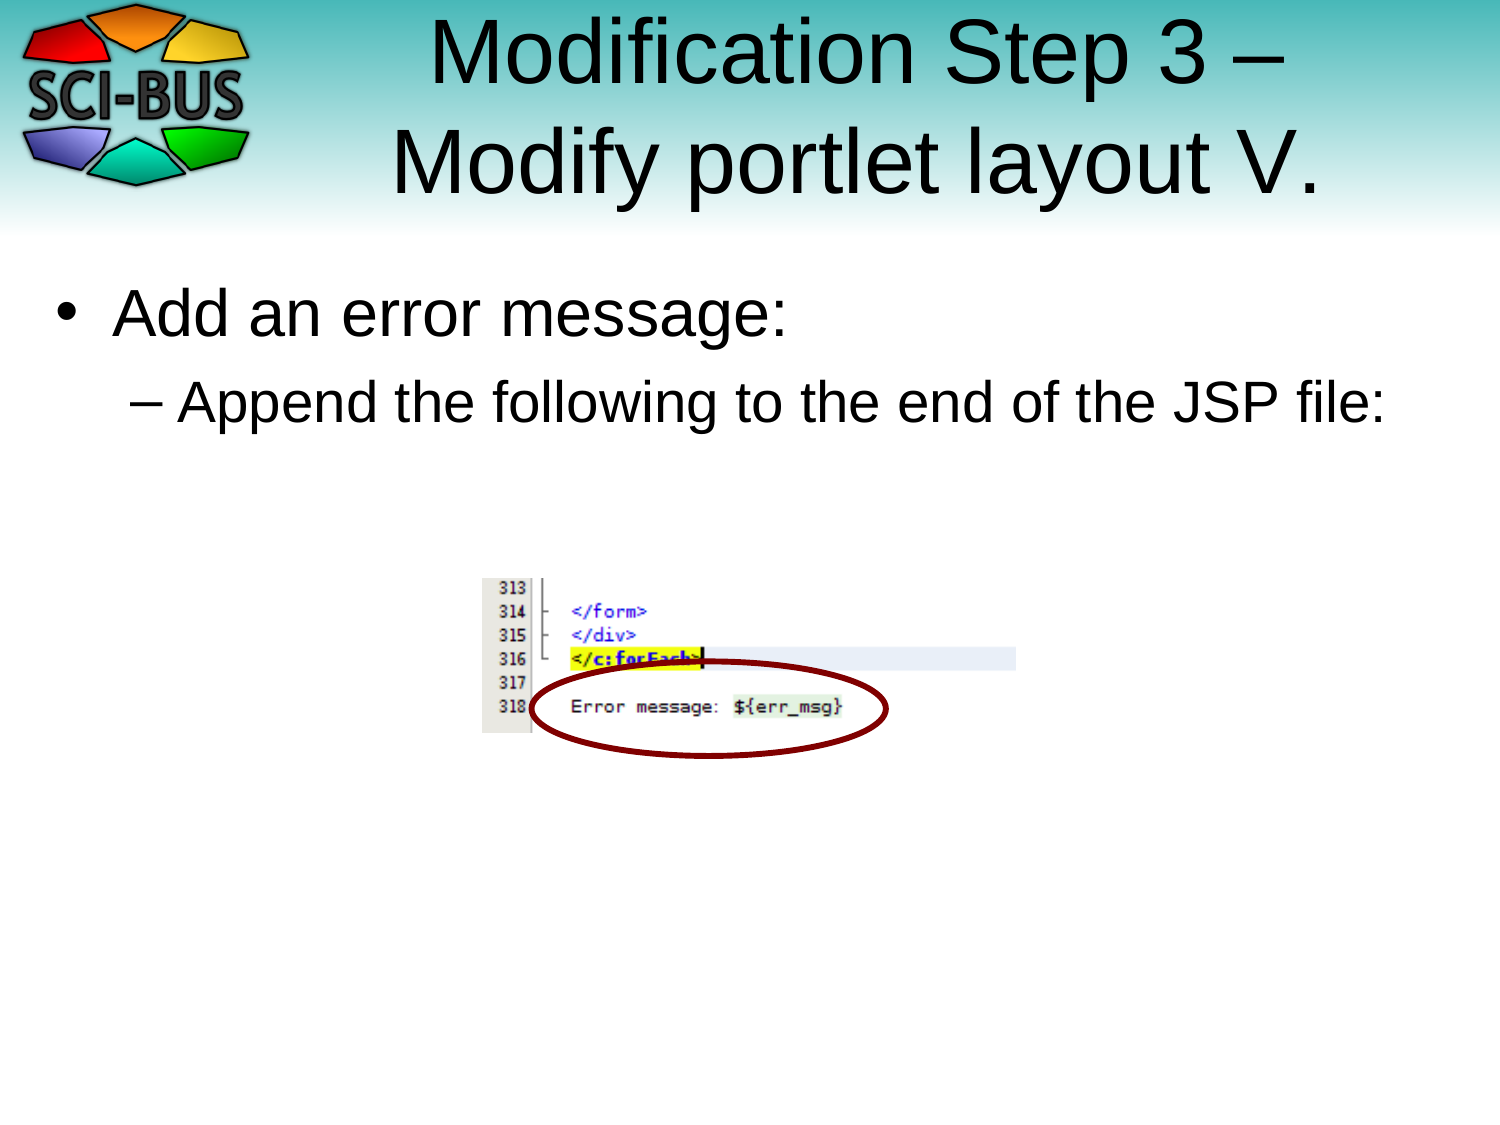

# Modification Step 3 – Modify portlet layout V.
Add an error message:
Append the following to the end of the JSP file: